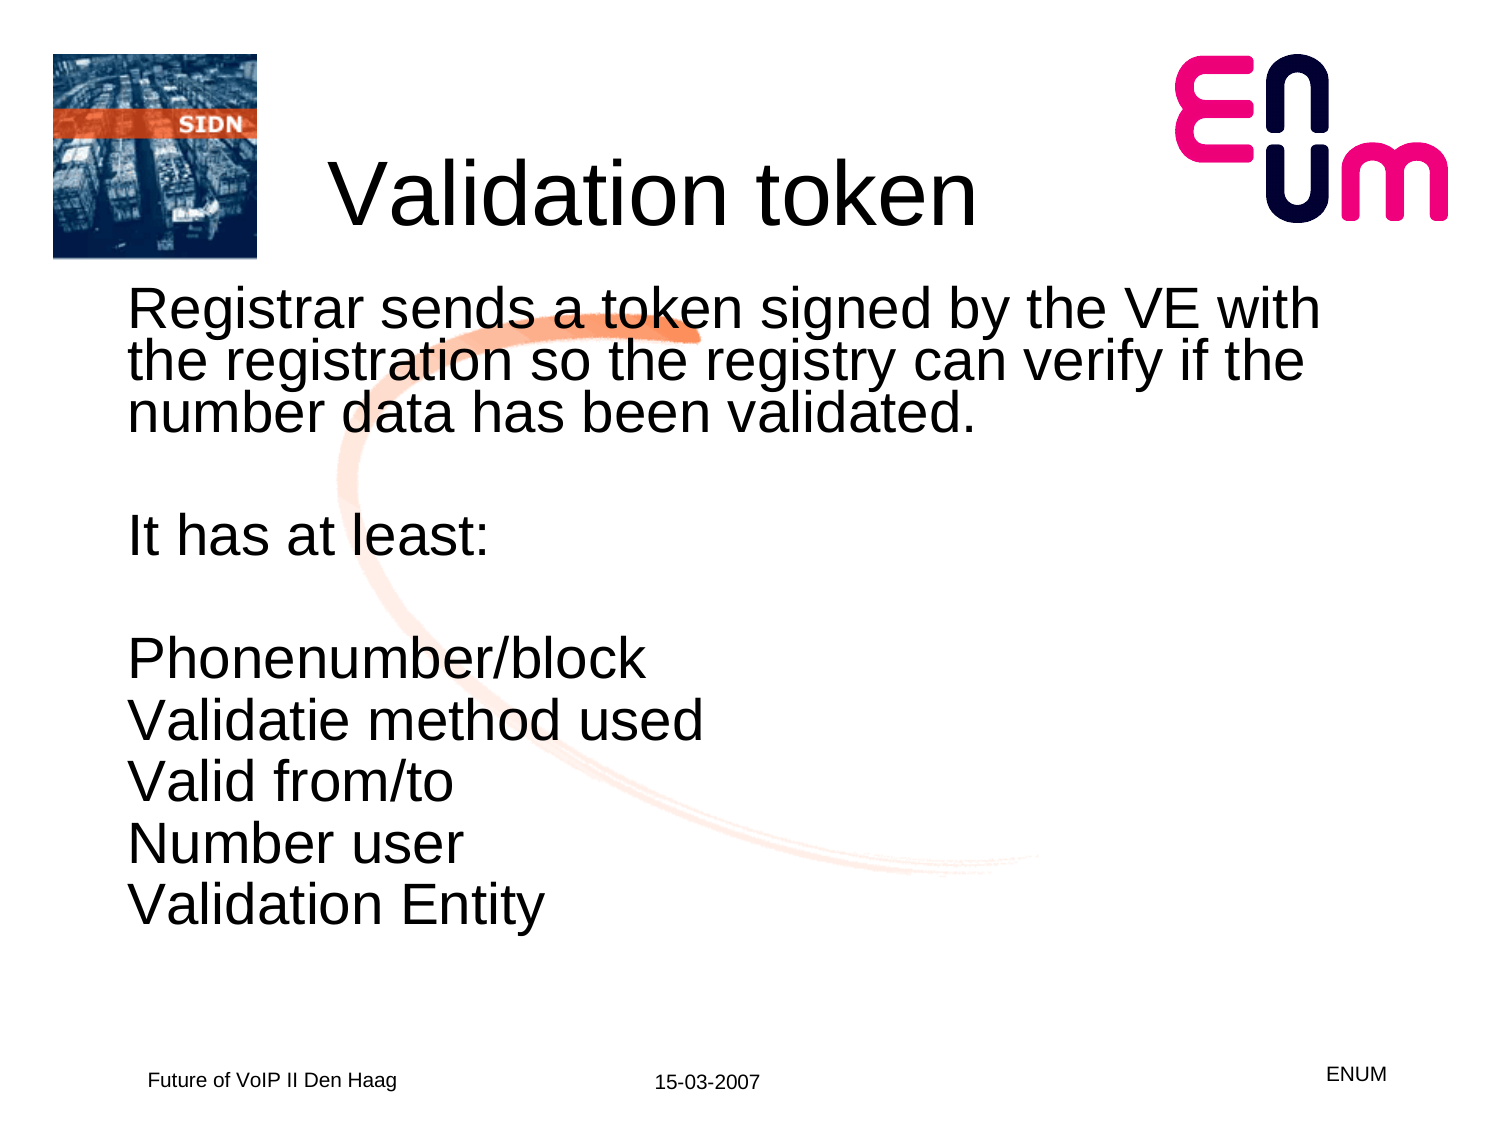

# Validation token
Registrar sends a token signed by the VE with the registration so the registry can verify if the number data has been validated.
It has at least:
Phonenumber/block
Validatie method used
Valid from/to
Number user
Validation Entity